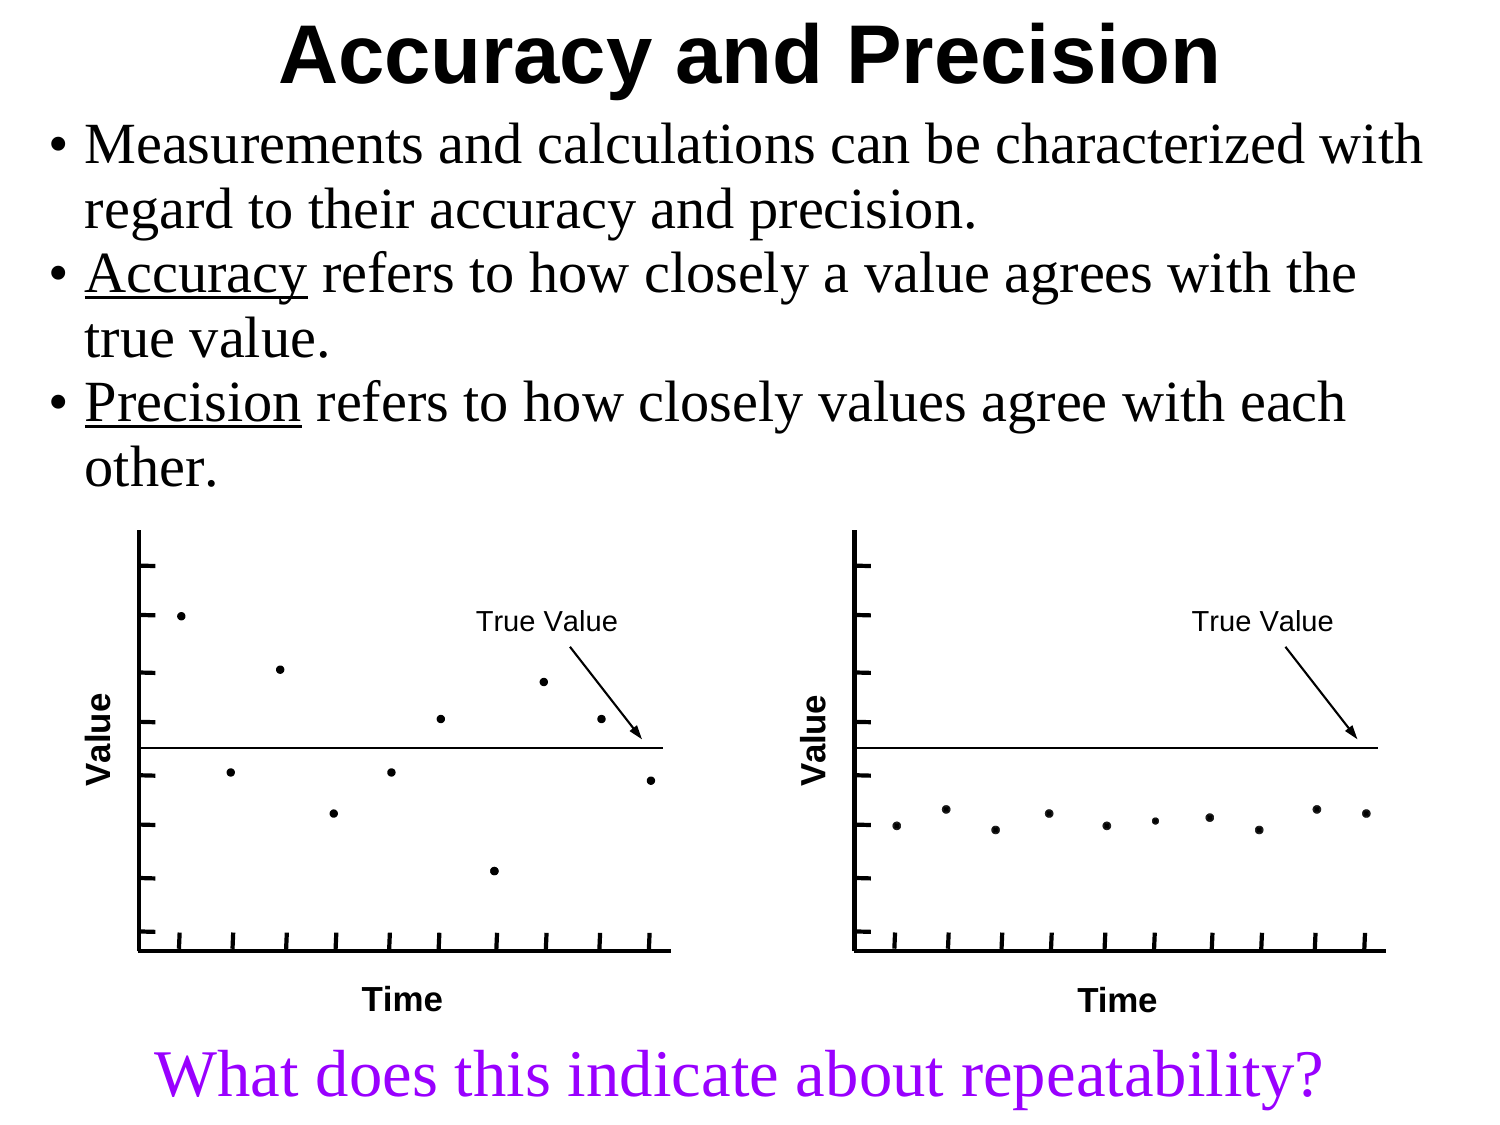

Accuracy and Precision
Measurements and calculations can be characterized with regard to their accuracy and precision.
Accuracy refers to how closely a value agrees with the true value.
Precision refers to how closely values agree with each other.
What does this indicate about repeatability?